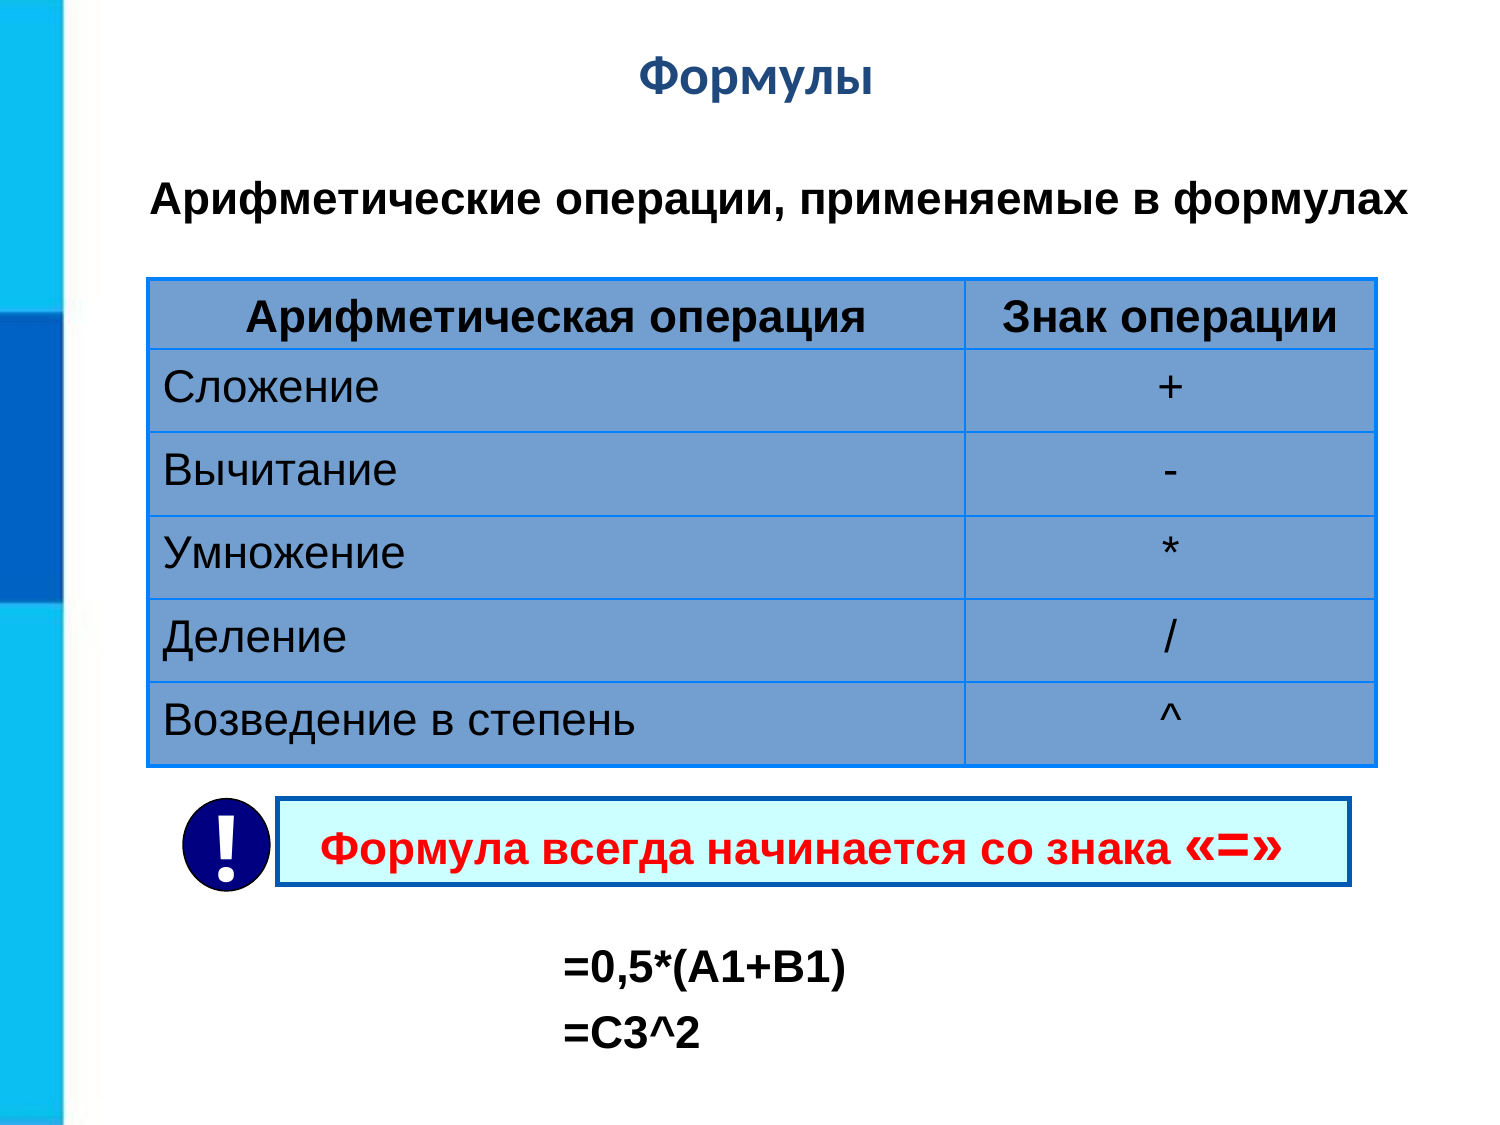

Формулы
Арифметические операции, применяемые в формулах
| Арифметическая операция | Знак операции |
| --- | --- |
| Сложение | + |
| Вычитание | - |
| Умножение | \* |
| Деление | / |
| Возведение в степень | ^ |
!
 Формула всегда начинается со знака «=»
=0,5*(А1+В1)
=С3^2